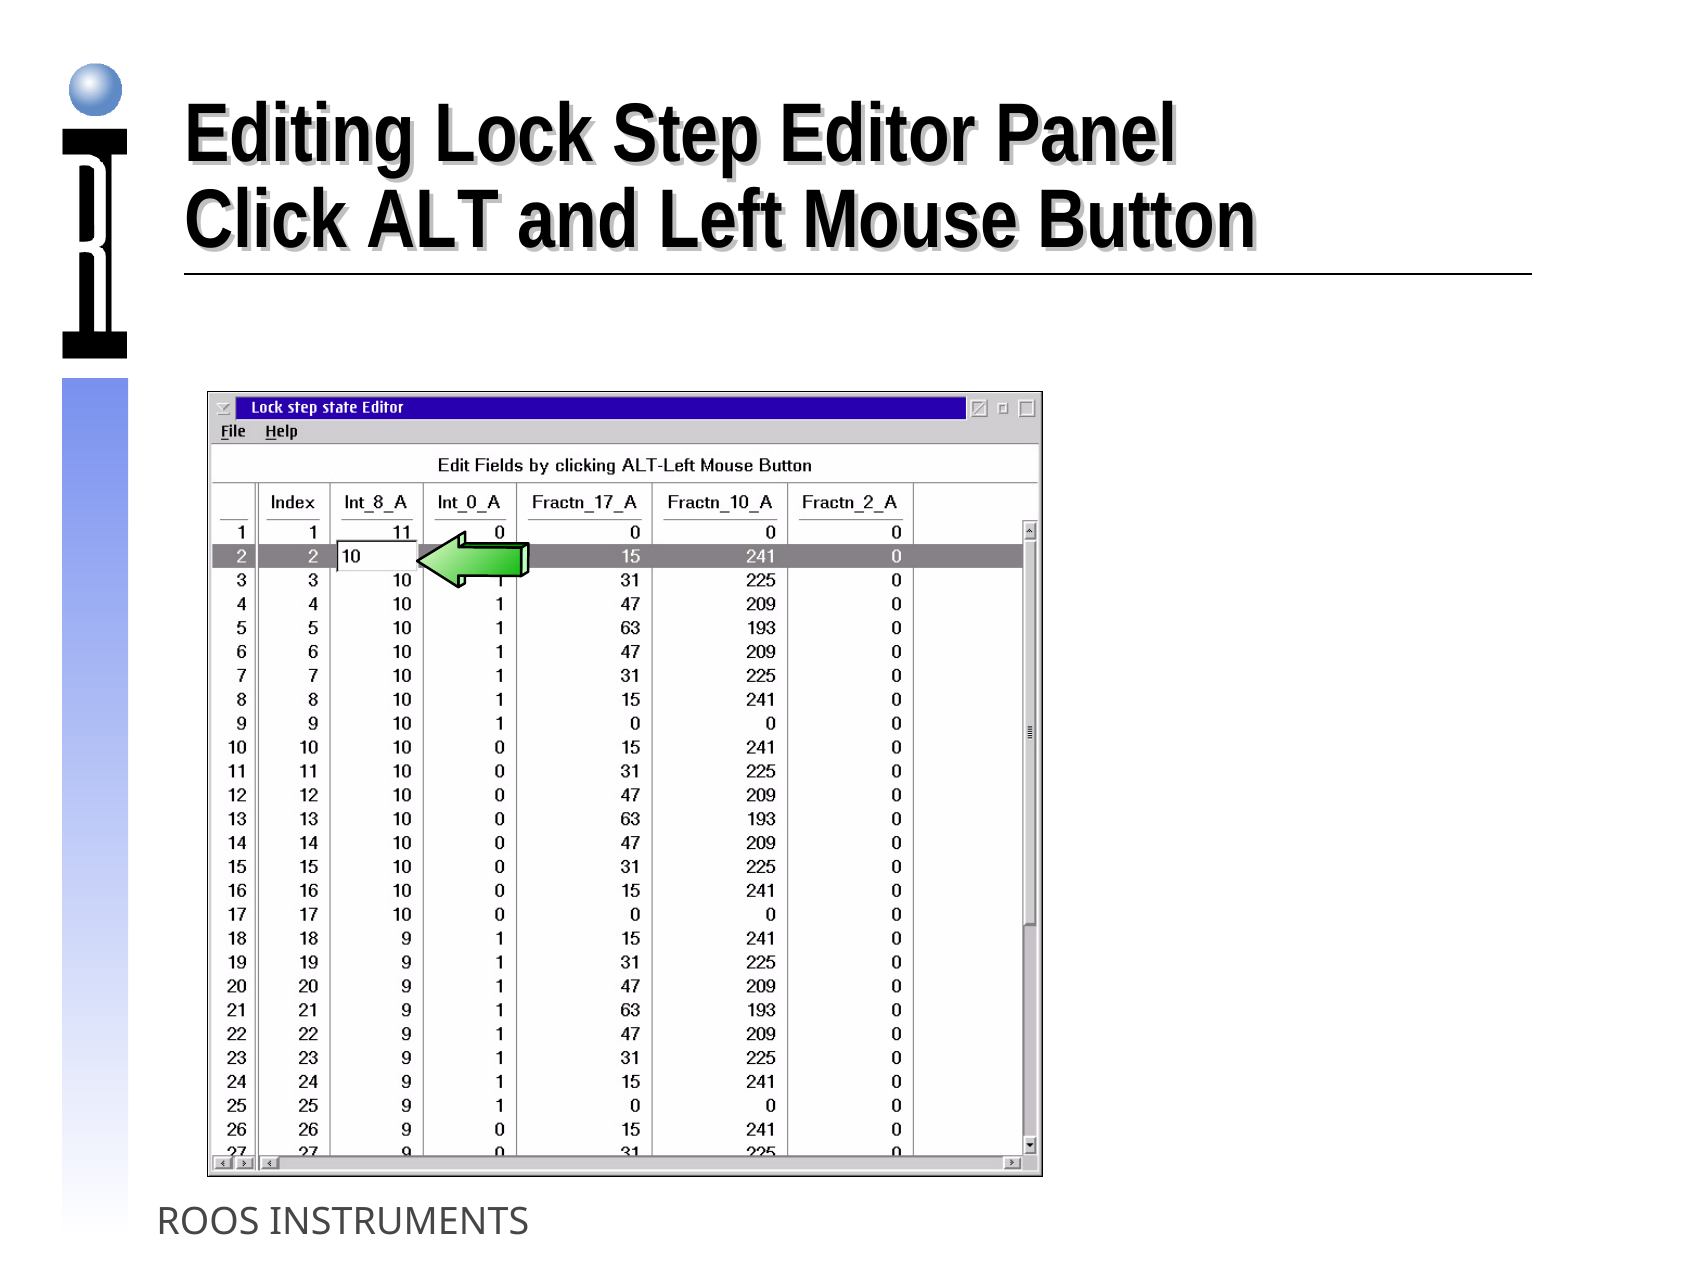

Editing Lock Step Editor Panel
Click ALT and Left Mouse Button